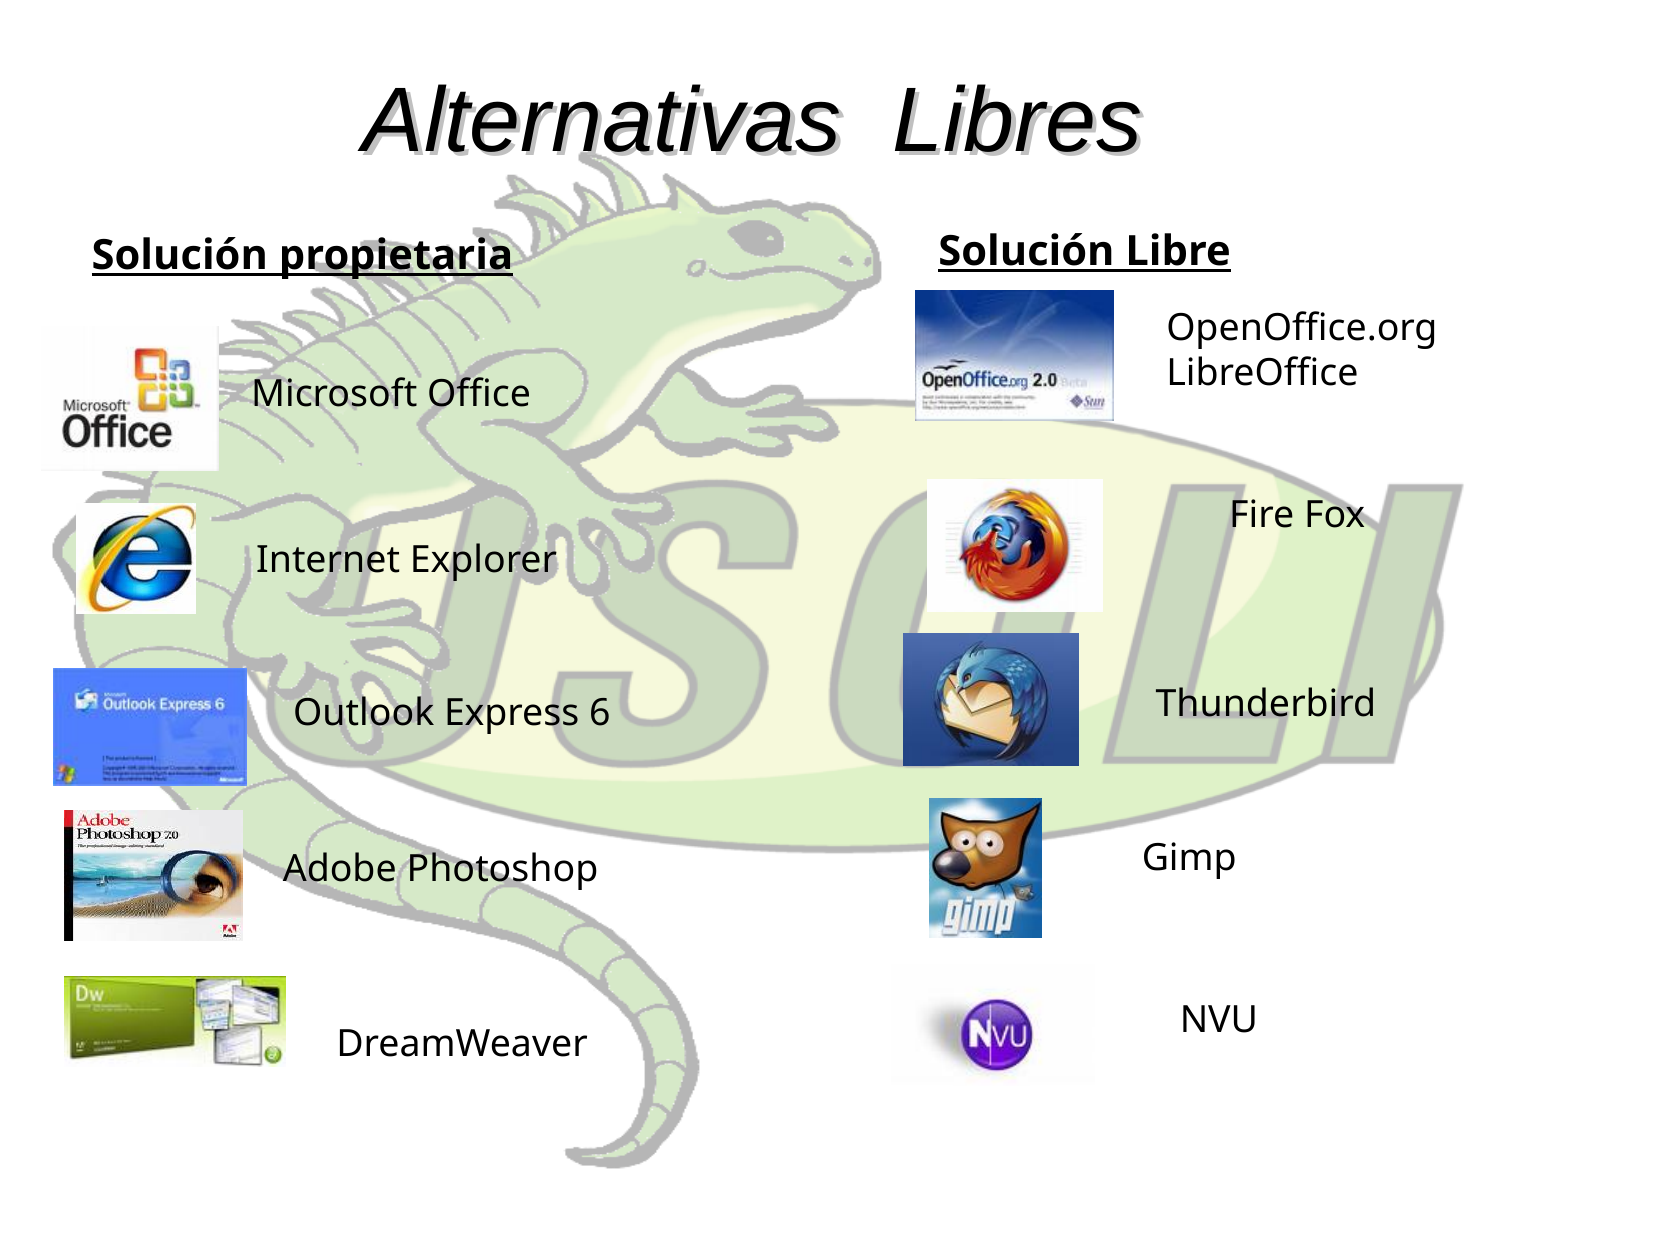

Alternativas Libres
Solución Libre
Solución propietaria
OpenOffice.org
LibreOffice
Microsoft Office
Fire Fox
Internet Explorer
Thunderbird
Outlook Express 6
Gimp
Adobe Photoshop
NVU
DreamWeaver